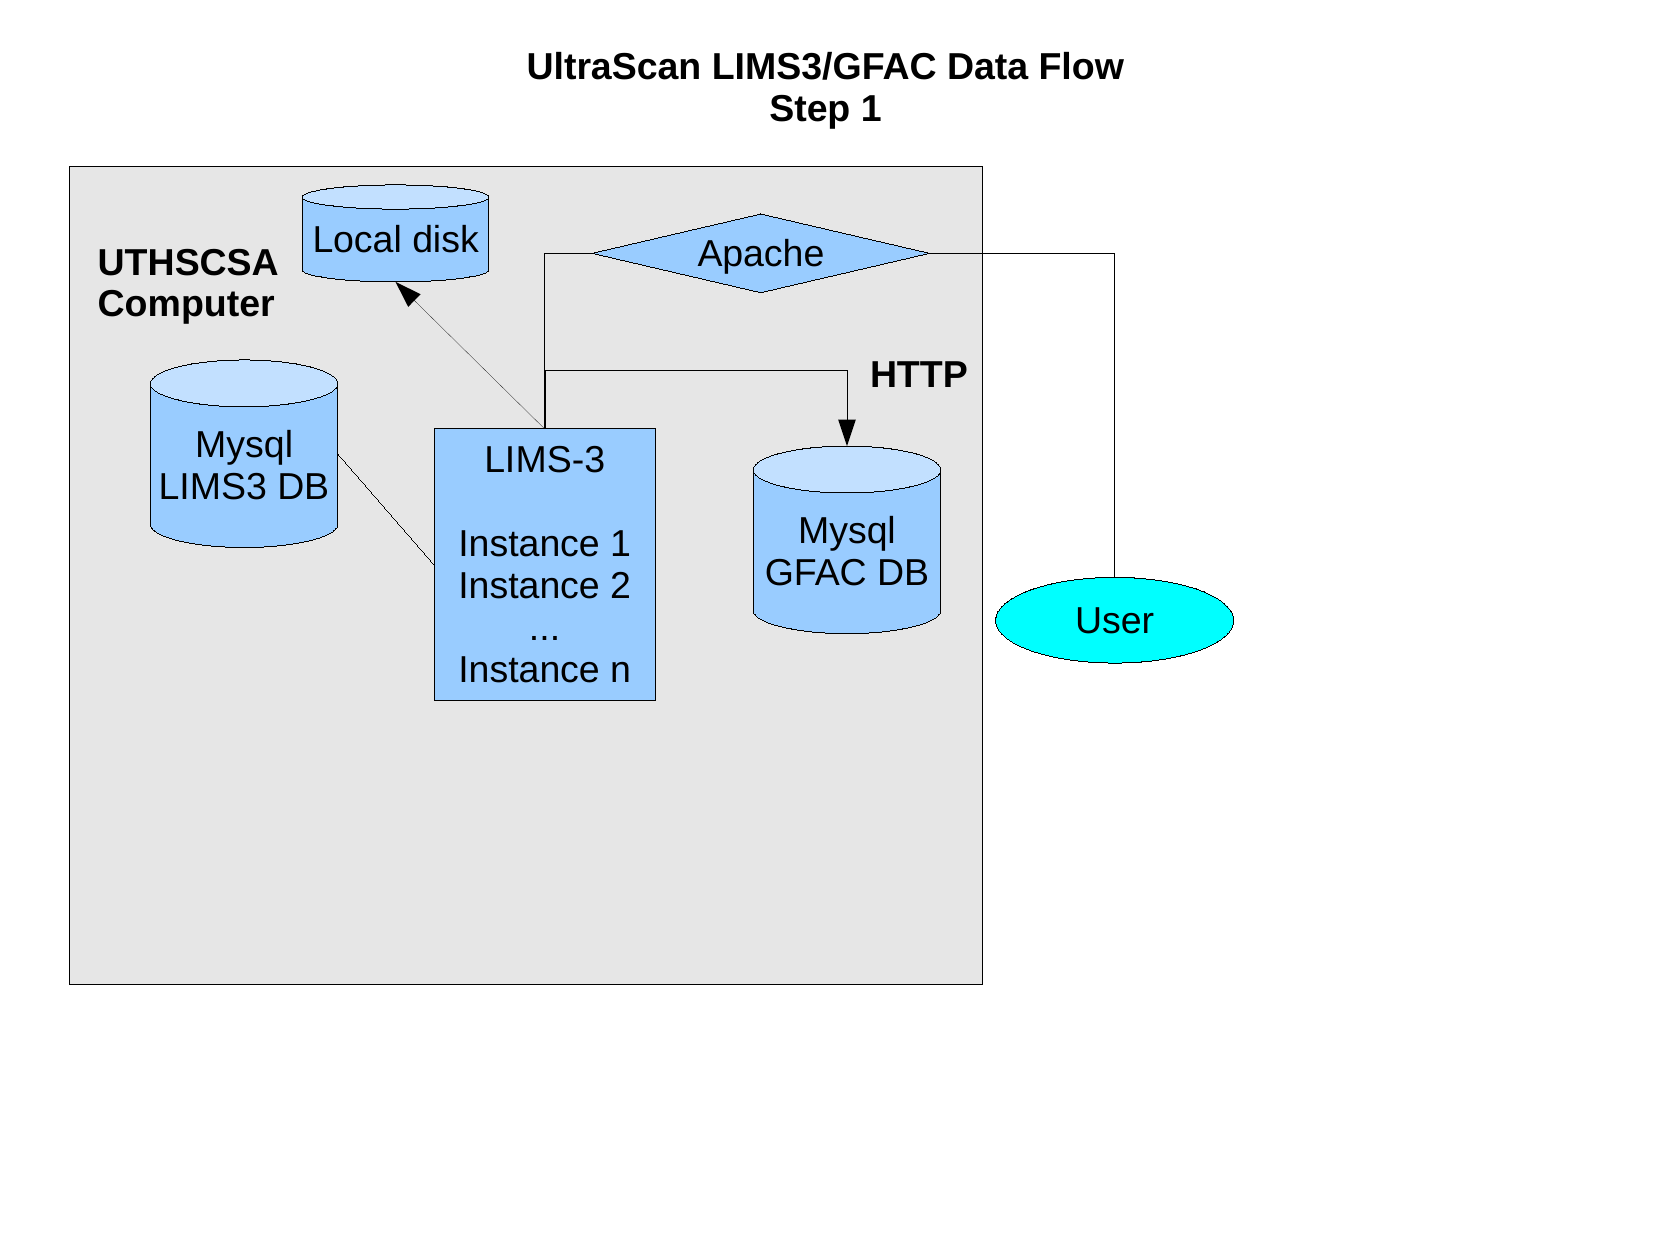

UltraScan LIMS3/GFAC Data Flow
Step 1
Local disk
Apache
UTHSCSA
Computer
HTTP
Mysql
LIMS3 DB
LIMS-3
Instance 1
Instance 2
...
Instance n
Mysql
GFAC DB
User